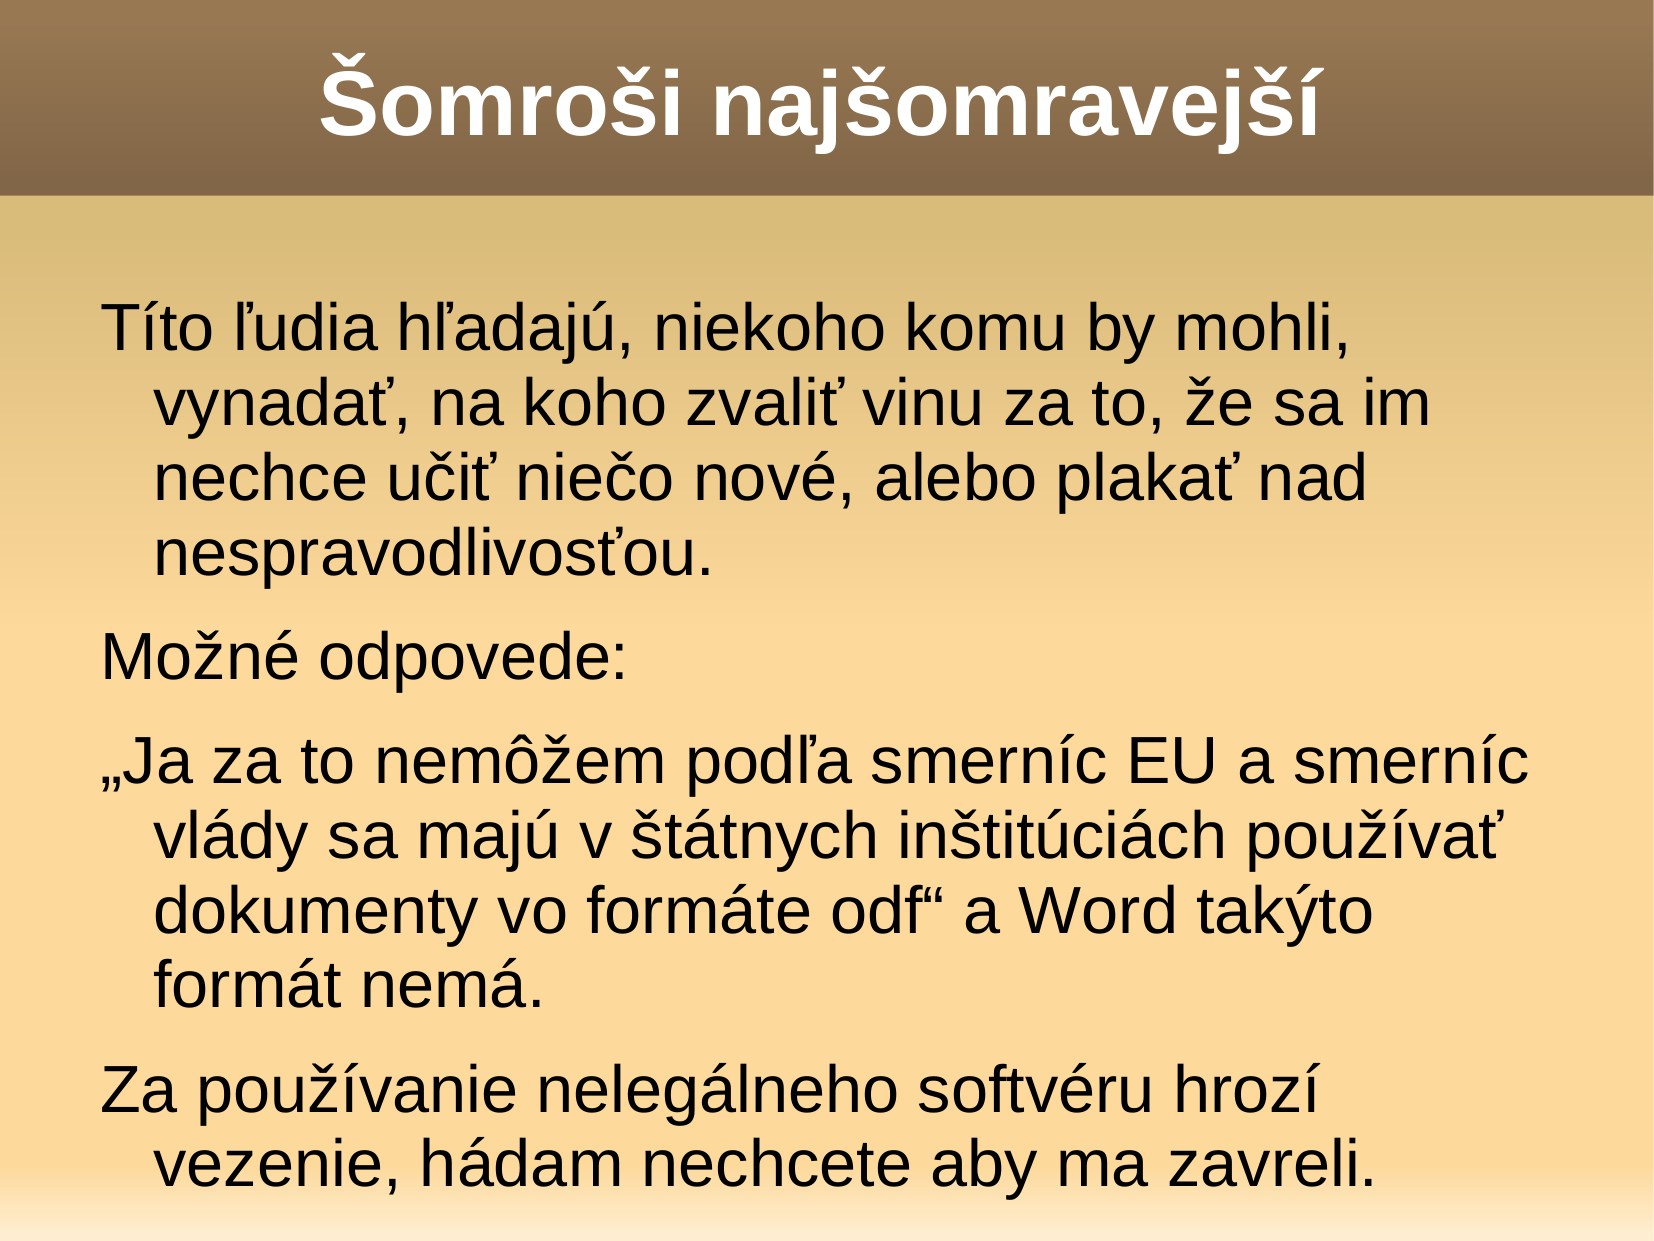

# Šomroši najšomravejší
Títo ľudia hľadajú, niekoho komu by mohli, vynadať, na koho zvaliť vinu za to, že sa im nechce učiť niečo nové, alebo plakať nad nespravodlivosťou.
Možné odpovede:
„Ja za to nemôžem podľa smerníc EU a smerníc vlády sa majú v štátnych inštitúciách používať dokumenty vo formáte odf“ a Word takýto formát nemá.
Za používanie nelegálneho softvéru hrozí vezenie, hádam nechcete aby ma zavreli.